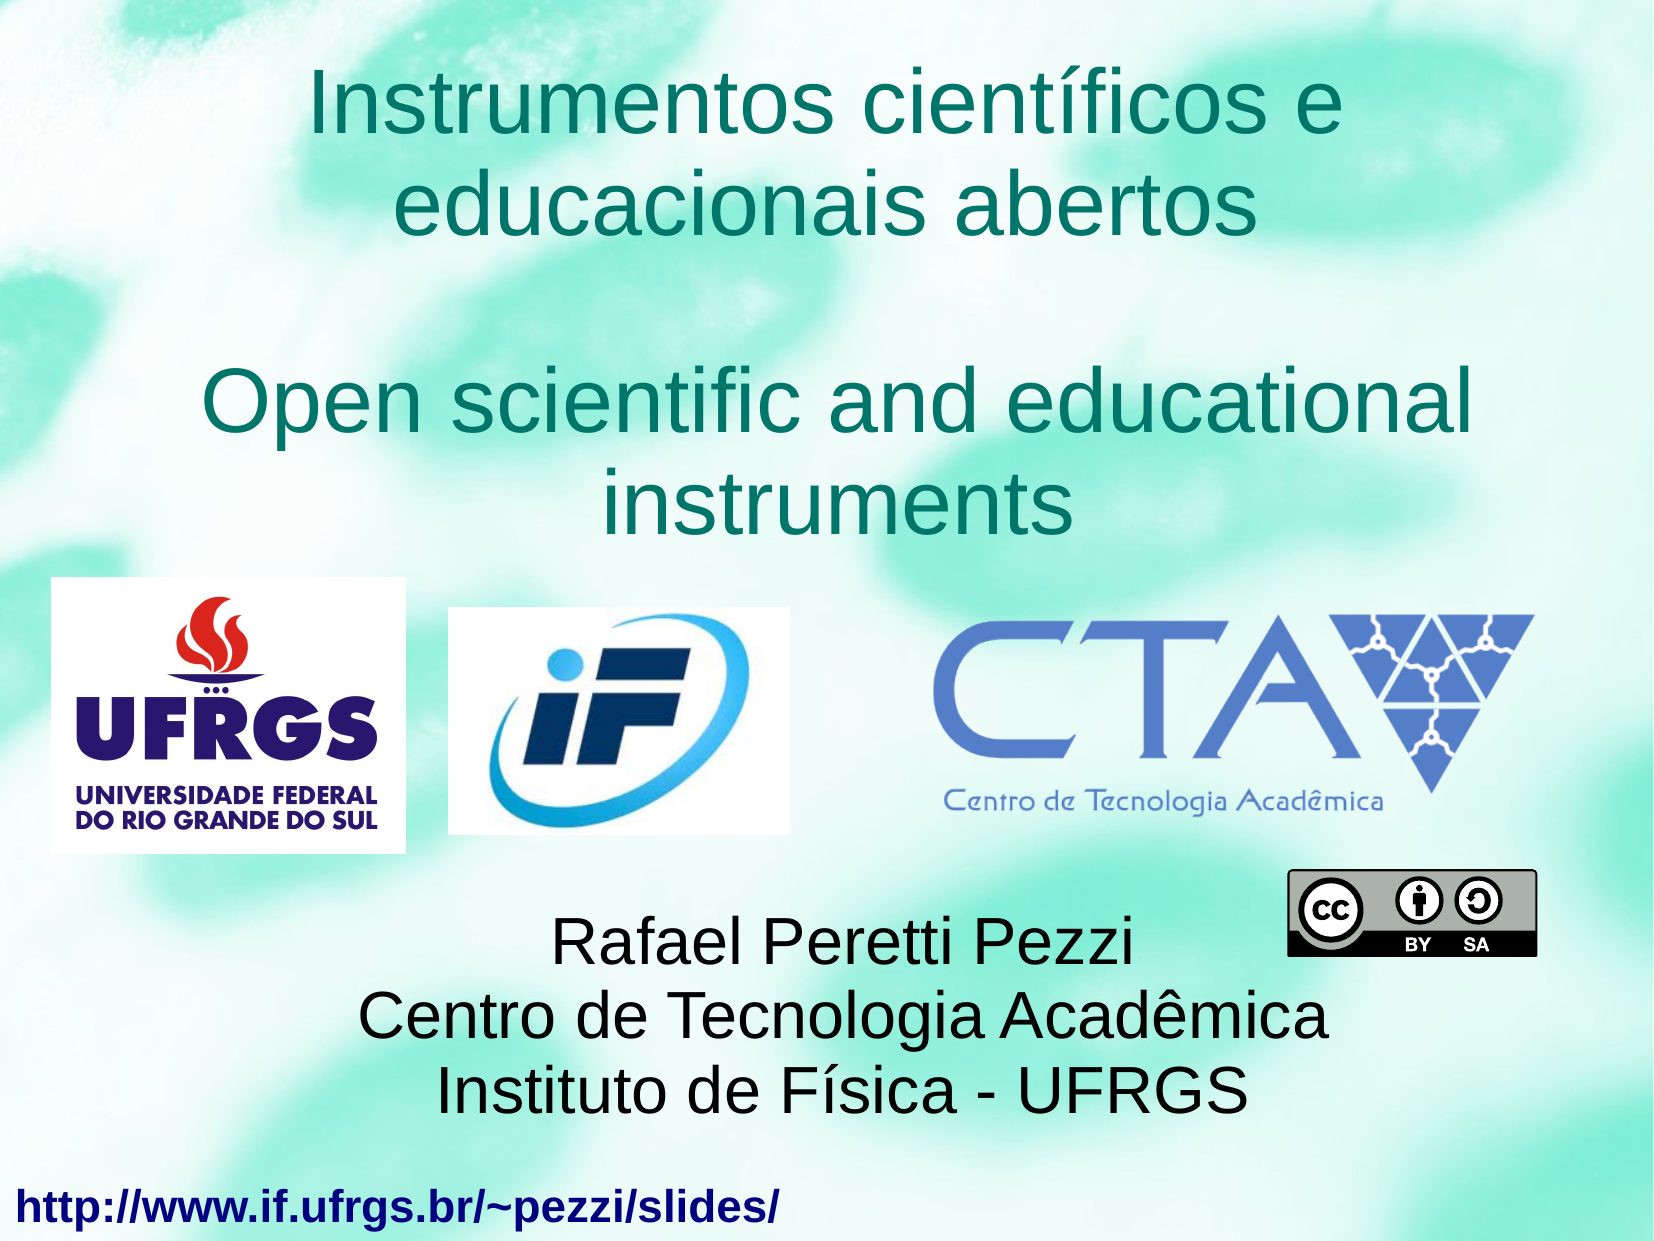

# Instrumentos científicos e educacionais abertos
Open scientific and educational instruments
Rafael Peretti Pezzi
Centro de Tecnologia Acadêmica
Instituto de Física - UFRGS
http://www.if.ufrgs.br/~pezzi/slides/